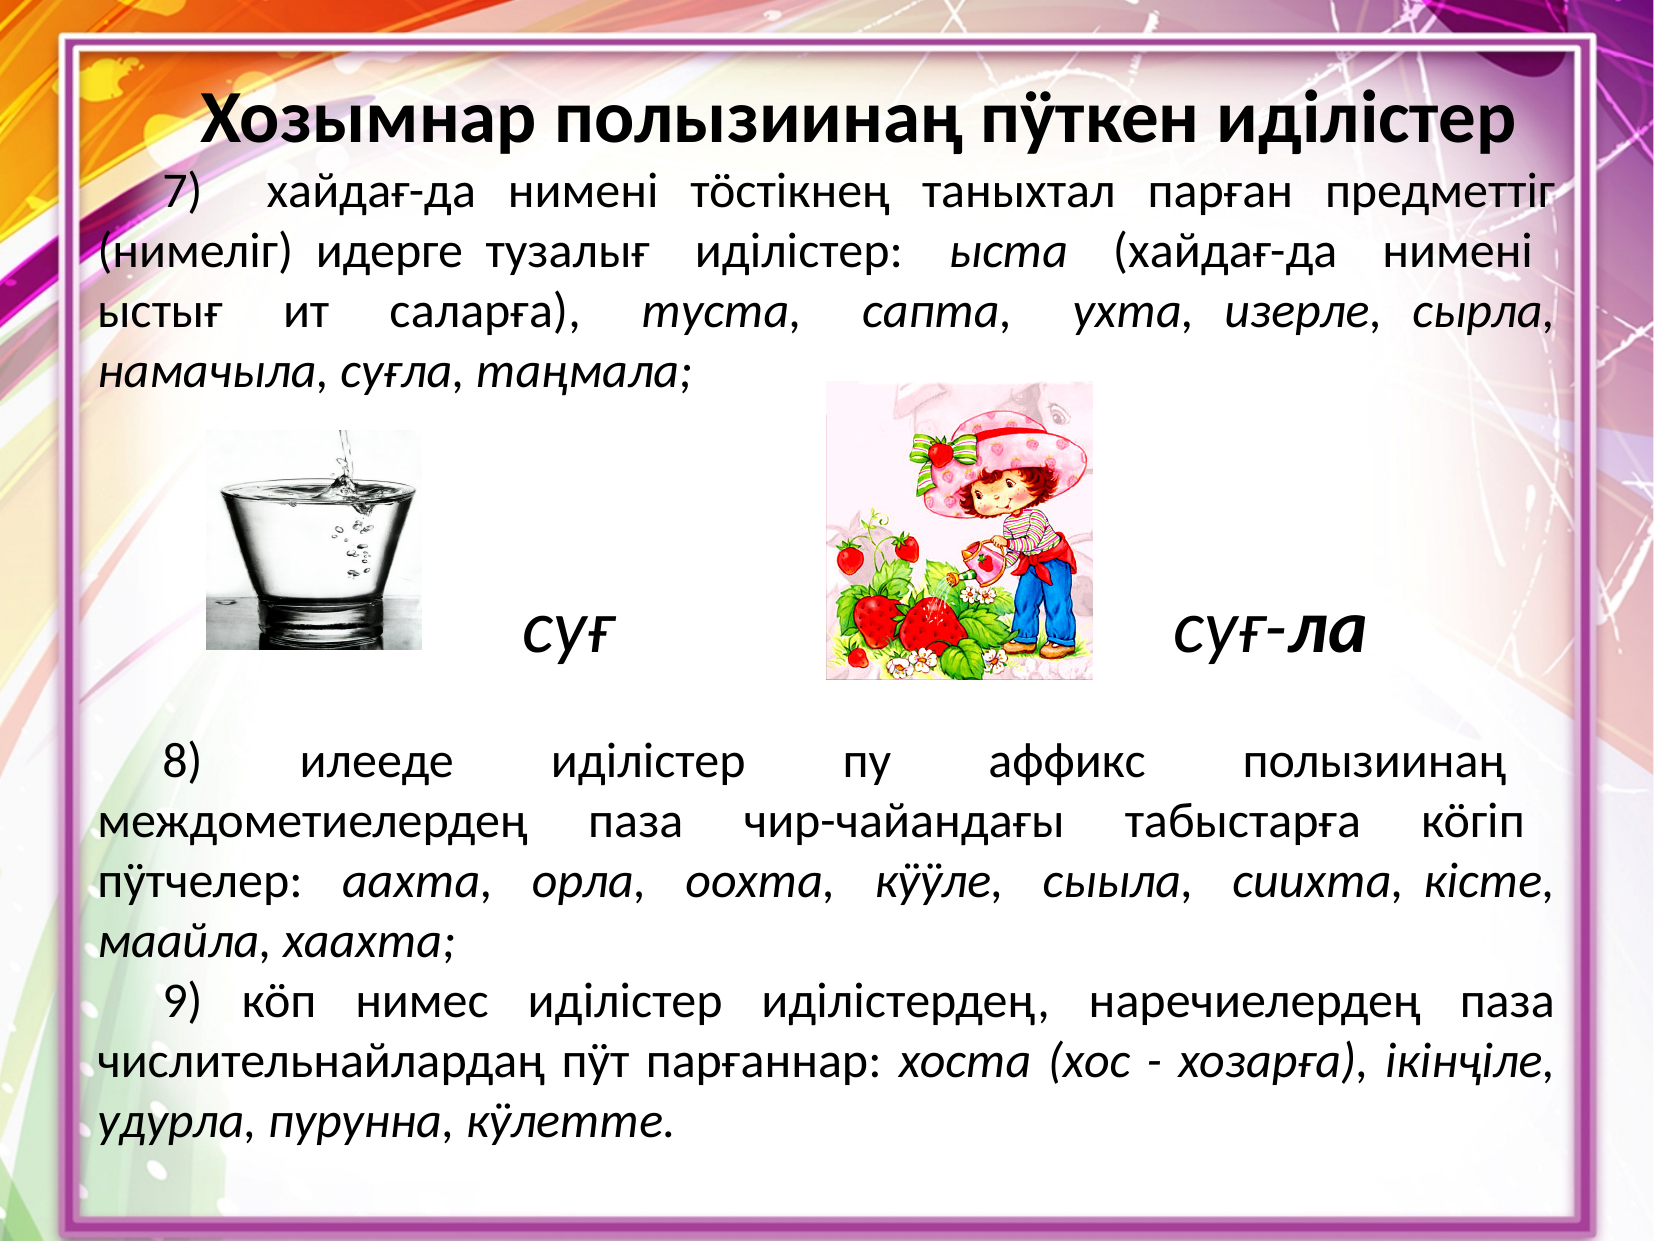

Хозымнар полызиинаң пӱткен идiлiстер
7) хайдағ-да нименi тӧстiкнең таныхтал парған предметтiг (нимелiг) идерге тузалығ идiлiстер: ыста (хайдағ-да нименi ыстығ ит саларға), туста, сапта, ухта, изерле, сырла, намачыла, суғла, таңмала;
 суғ суғ-ла
8) илееде идiлiстер пу аффикс полызиинаң междометиелердең паза чир-чайандағы табыстарға кӧгiп пӱтчелер: аахта, орла, оохта, кӱӱле, сыыла, сиихта, кiсте, маайла, хаахта;
9) кӧп нимес идiлiстер идiлiстердең, наречиелердең паза числительнайлардаң пӱт парғаннар: хоста (хос - хозарға), iкiнҷiле, удурла, пурунна, кӱлетте.